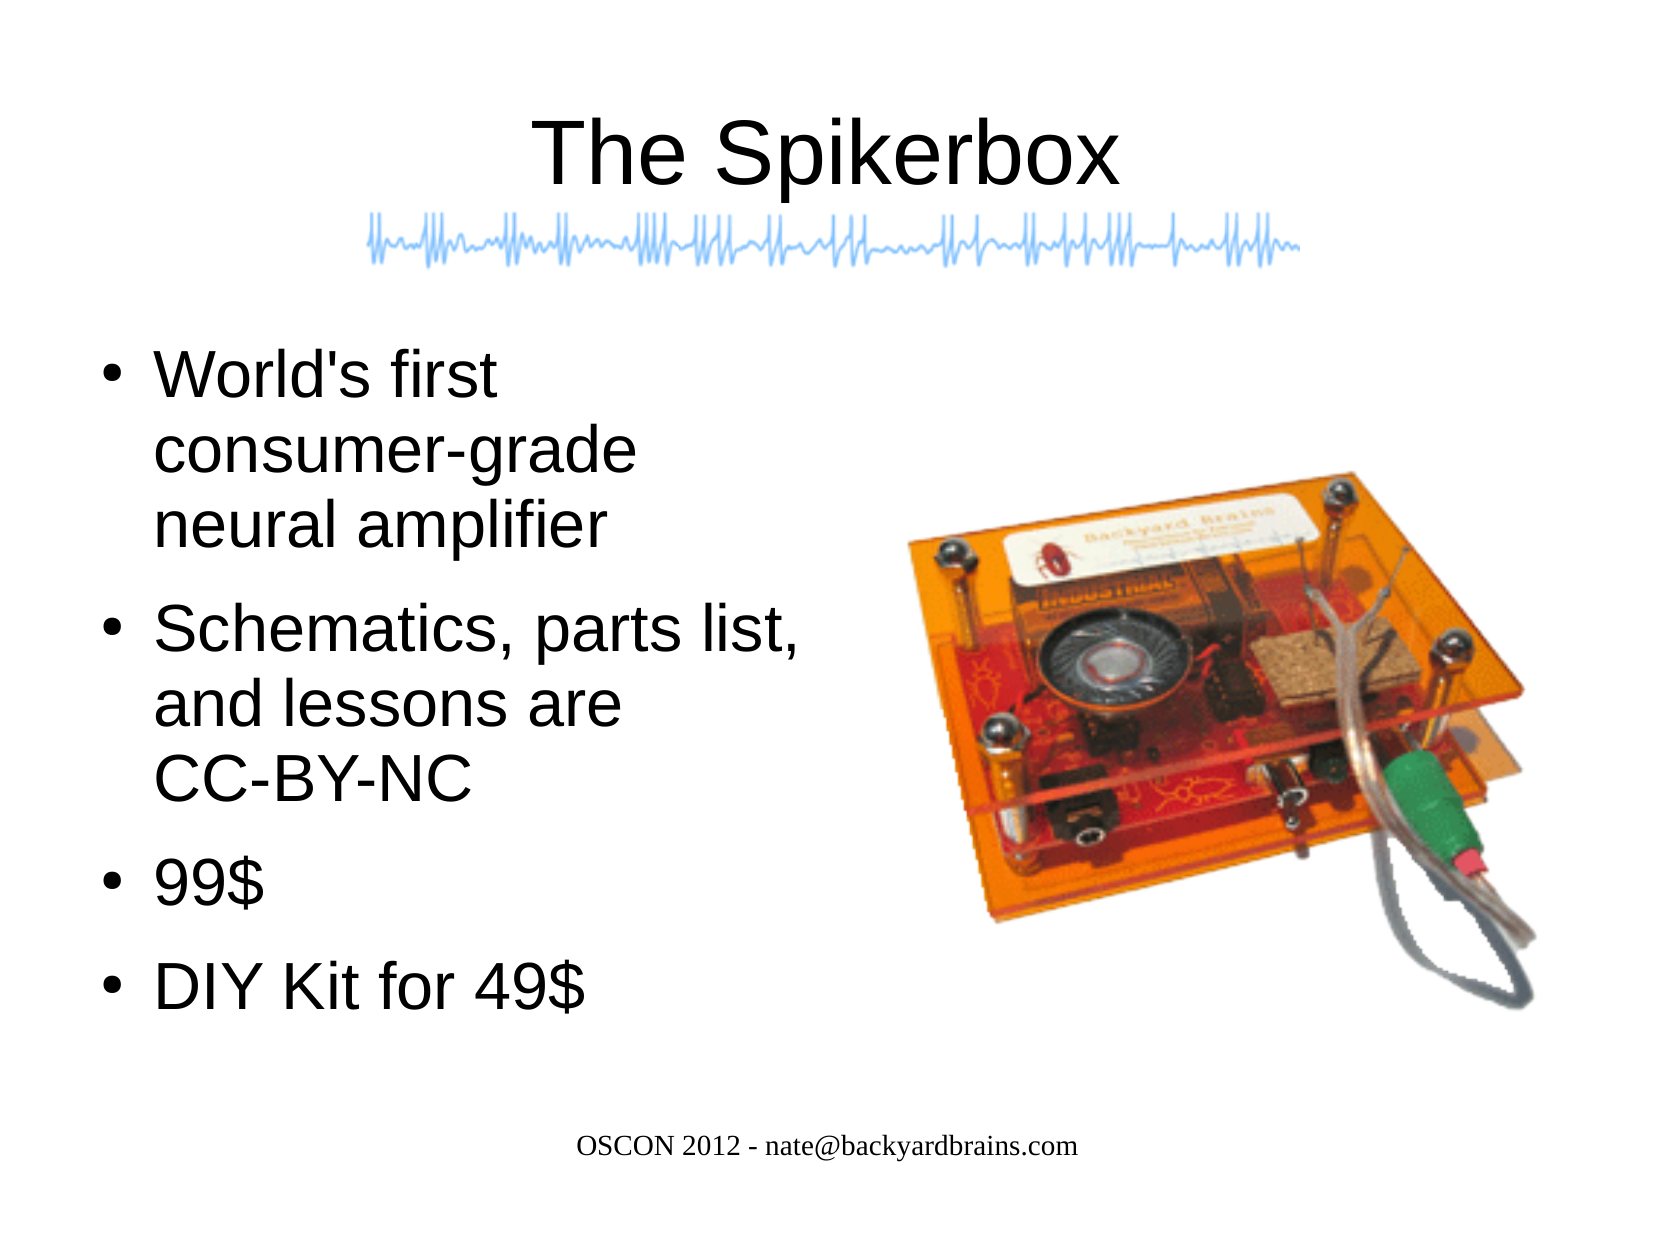

# The Spikerbox
World's first consumer-grade neural amplifier
Schematics, parts list, and lessons are
CC-BY-NC
99$
DIY Kit for 49$
OSCON 2012 - nate@backyardbrains.com